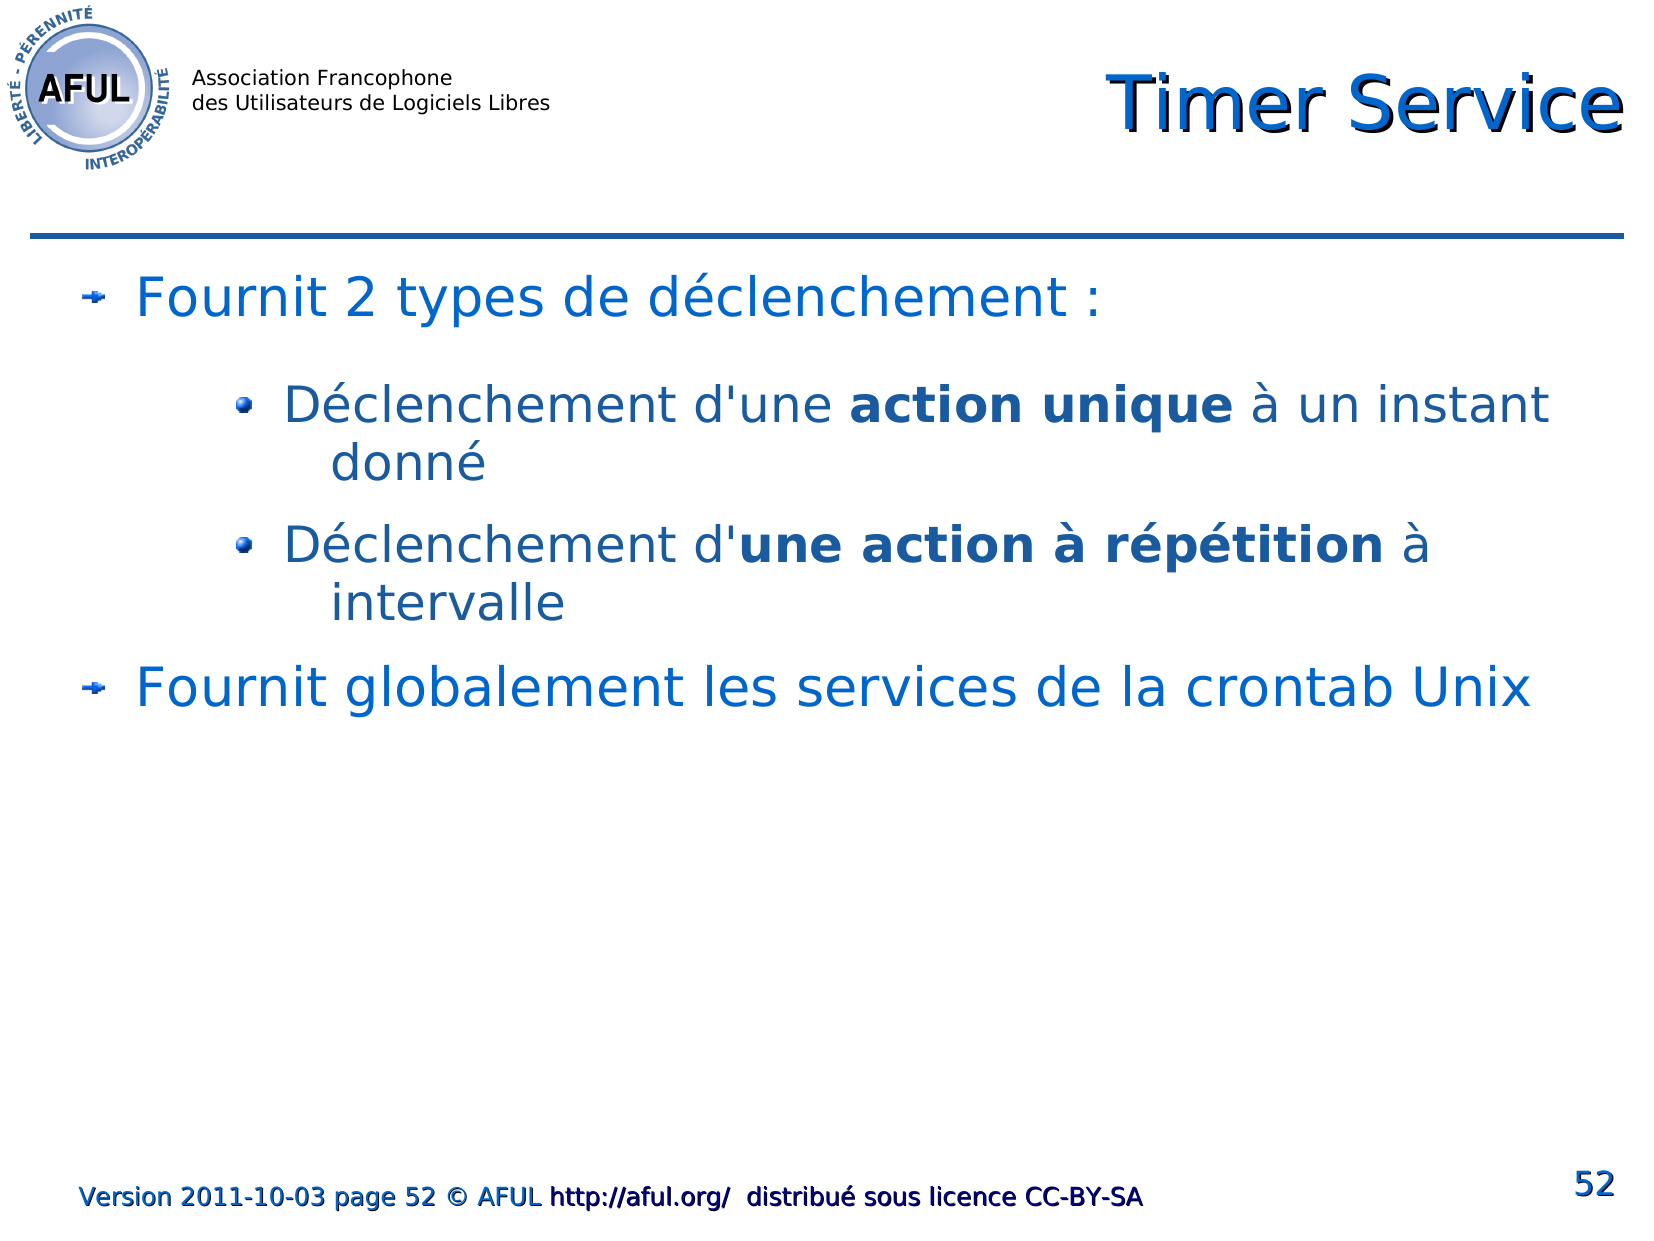

# Timer Service
Fournit 2 types de déclenchement :
Déclenchement d'une action unique à un instant donné
Déclenchement d'une action à répétition à intervalle
Fournit globalement les services de la crontab Unix